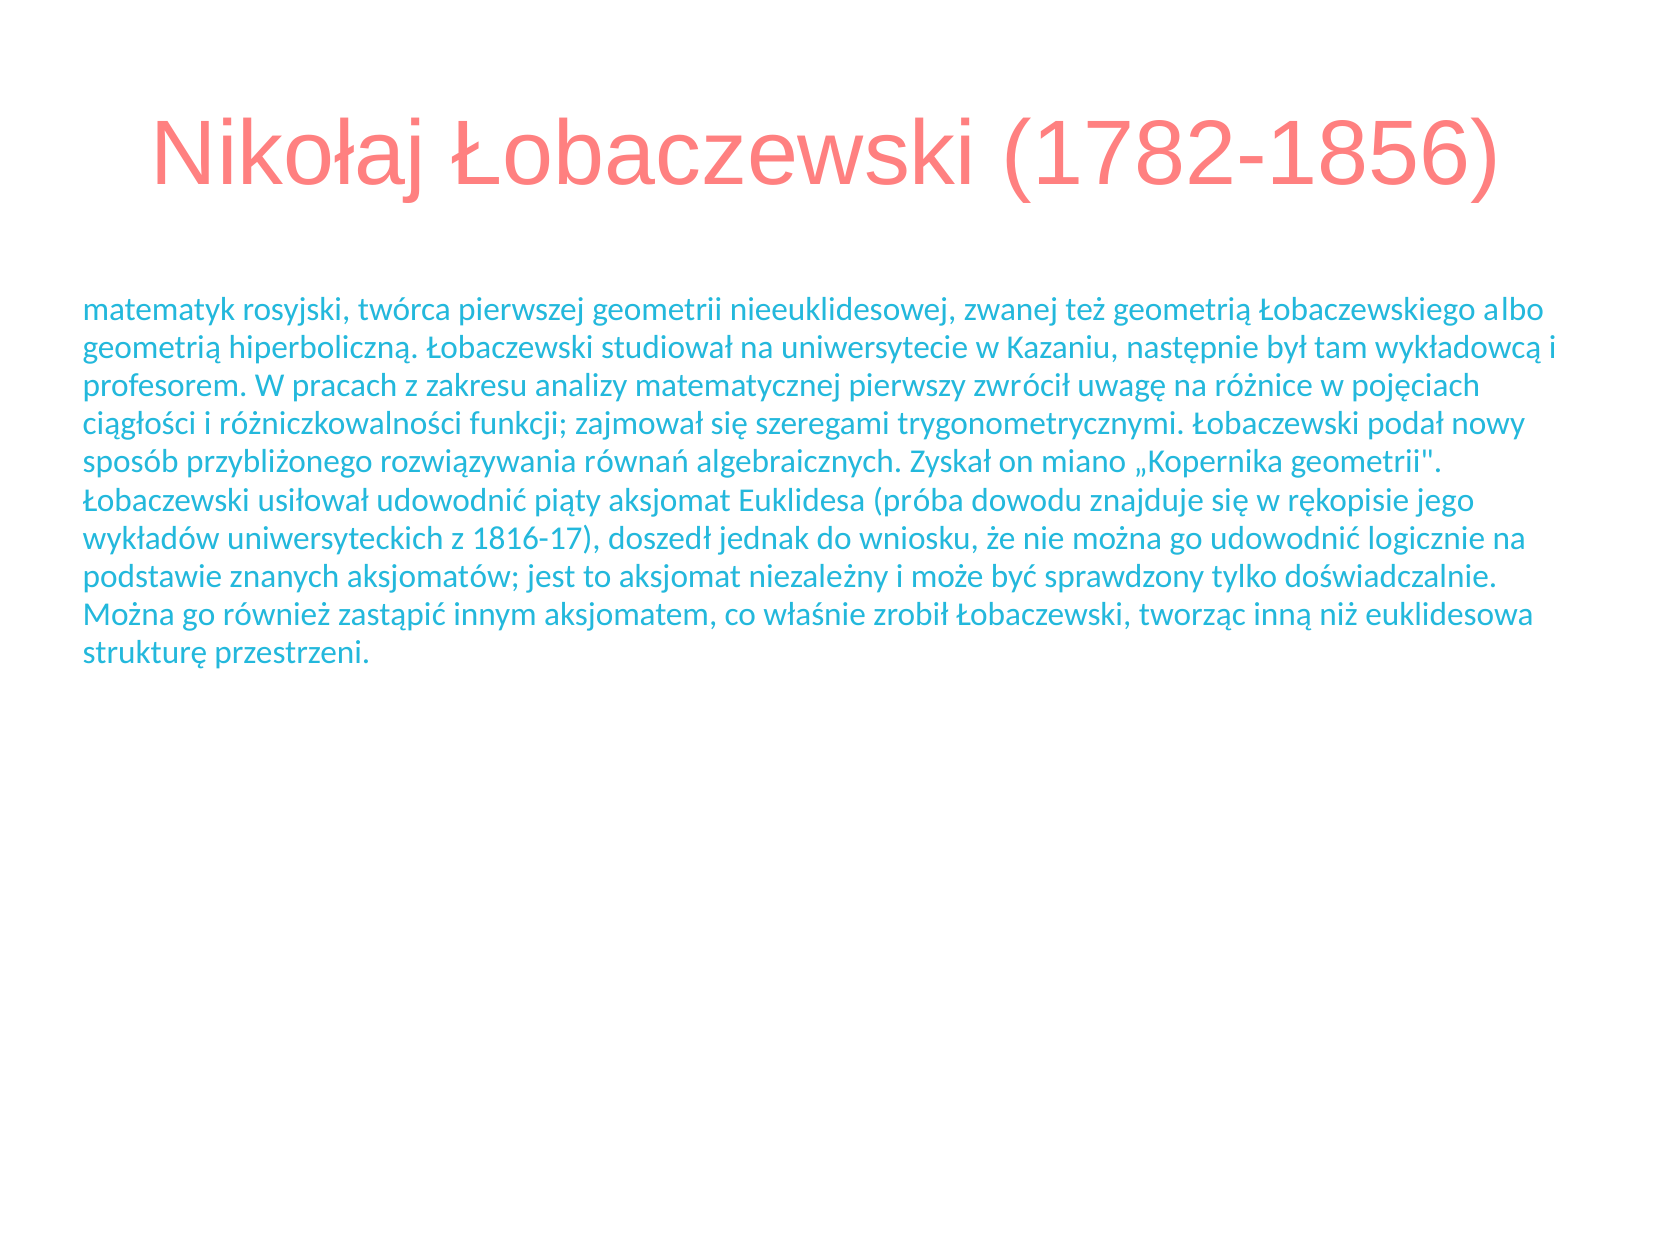

# Nikołaj Łobaczewski (1782-1856)
matematyk rosyjski, twórca pierwszej geometrii nieeuklidesowej, zwanej też geometrią Łobaczewskiego albo geometrią hiperboliczną. Łobaczewski studiował na uniwersytecie w Kazaniu, następnie był tam wykładowcą i profesorem. W pracach z zakresu analizy matematycznej pierwszy zwrócił uwagę na różnice w pojęciach ciągłości i różniczkowalności funkcji; zajmował się szeregami trygonometrycznymi. Łobaczewski podał nowy sposób przybliżonego rozwiązywania równań algebraicznych. Zyskał on miano „Kopernika geometrii". Łobaczewski usiłował udowodnić piąty aksjomat Euklidesa (próba dowodu znajduje się w rękopisie jego wykładów uniwersyteckich z 1816-17), doszedł jednak do wniosku, że nie można go udowodnić logicznie na podstawie znanych aksjomatów; jest to aksjomat niezależny i może być sprawdzony tylko doświadczalnie. Można go również zastąpić innym aksjomatem, co właśnie zrobił Łobaczewski, tworząc inną niż euklidesowa strukturę przestrzeni.